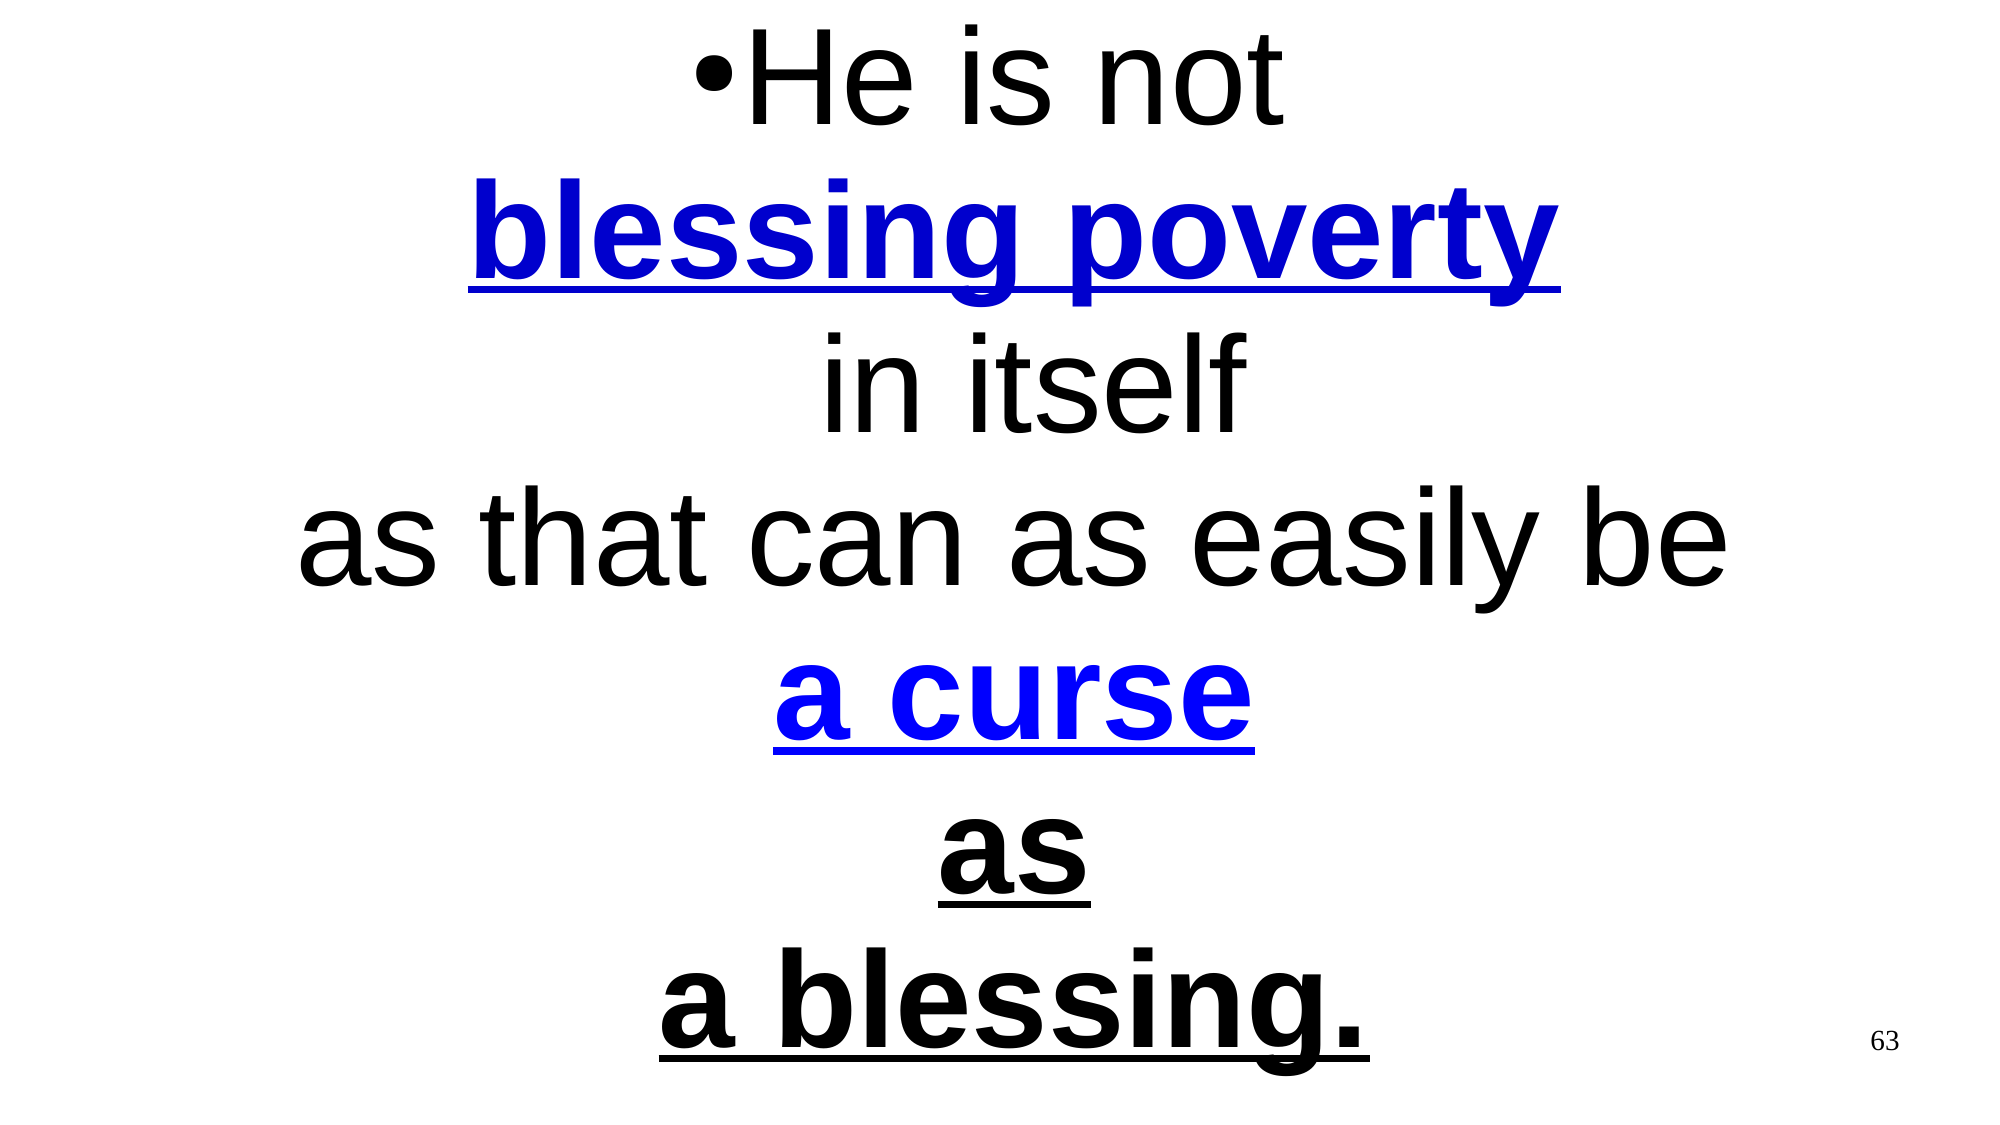

# He is not blessing poverty in itself as that can as easily be a curse as a blessing.
63